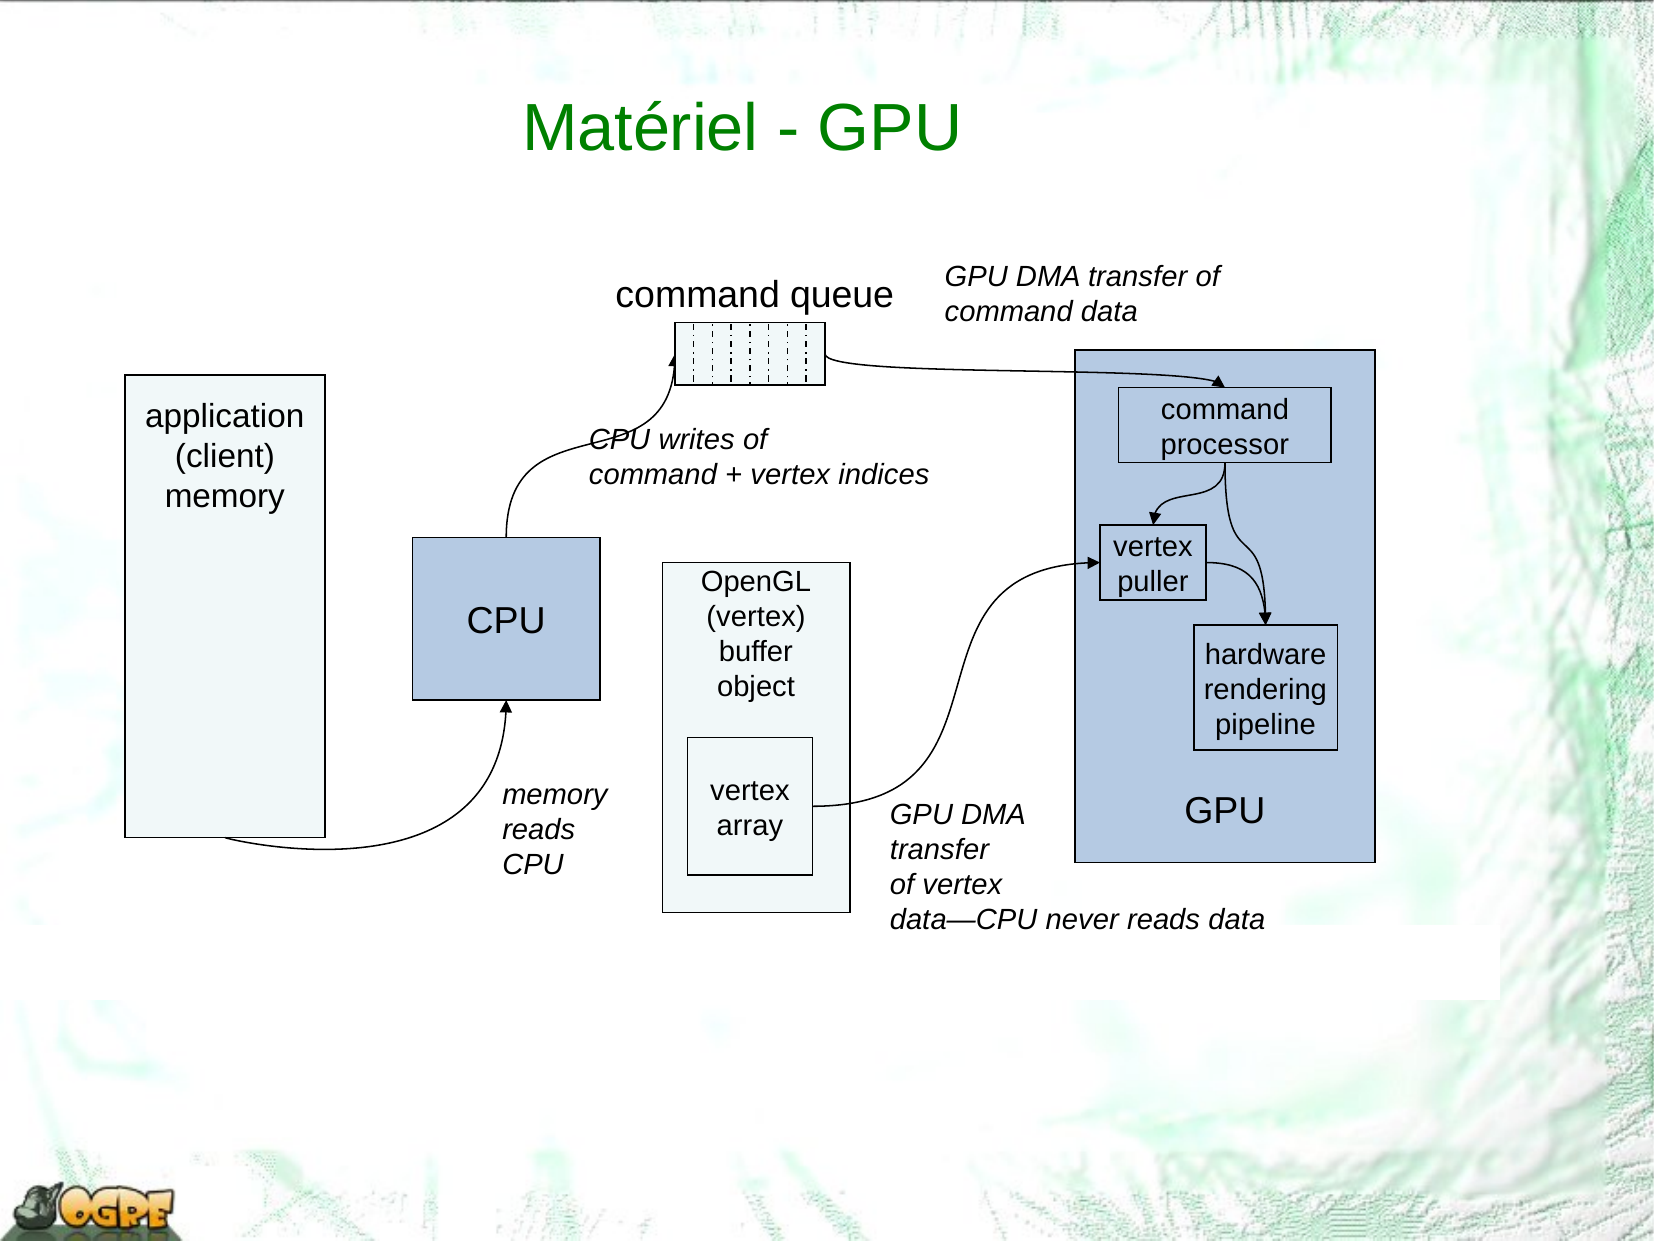

# Matériel - GPU
GPU DMA transfer of
command data
command queue
GPU
application
(client)
memory
command
processor
CPU writes of
command + vertex indices
vertex
puller
CPU
OpenGL
(vertex)
buffer
object
hardware
rendering
pipeline
vertex
array
memory
reads
CPU
GPU DMA
transfer
of vertex
data—CPU never reads data